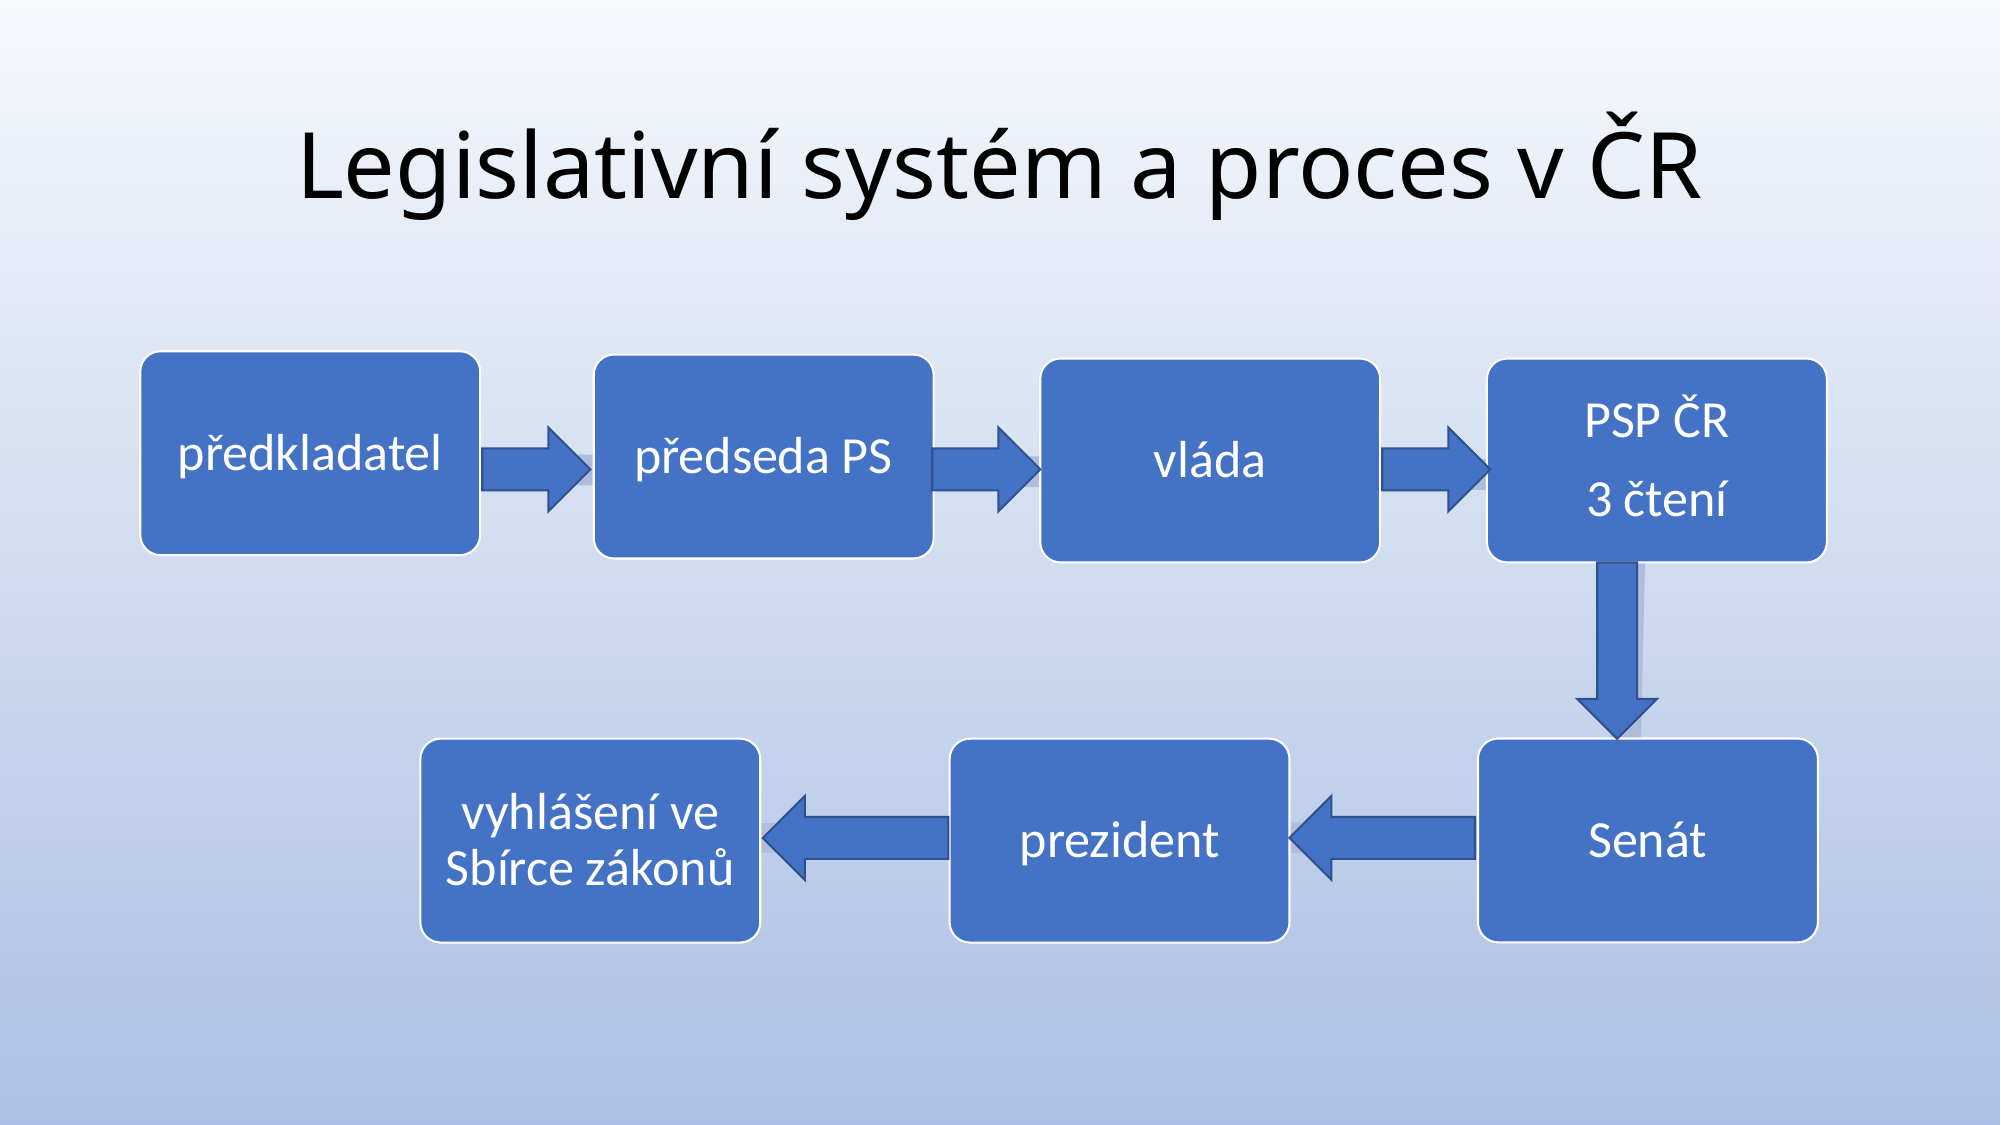

# Legislativní systém a proces v ČR
předkladatel
předseda PS
vláda
PSP ČR
3 čtení
Senát
vyhlášení ve Sbírce zákonů
prezident